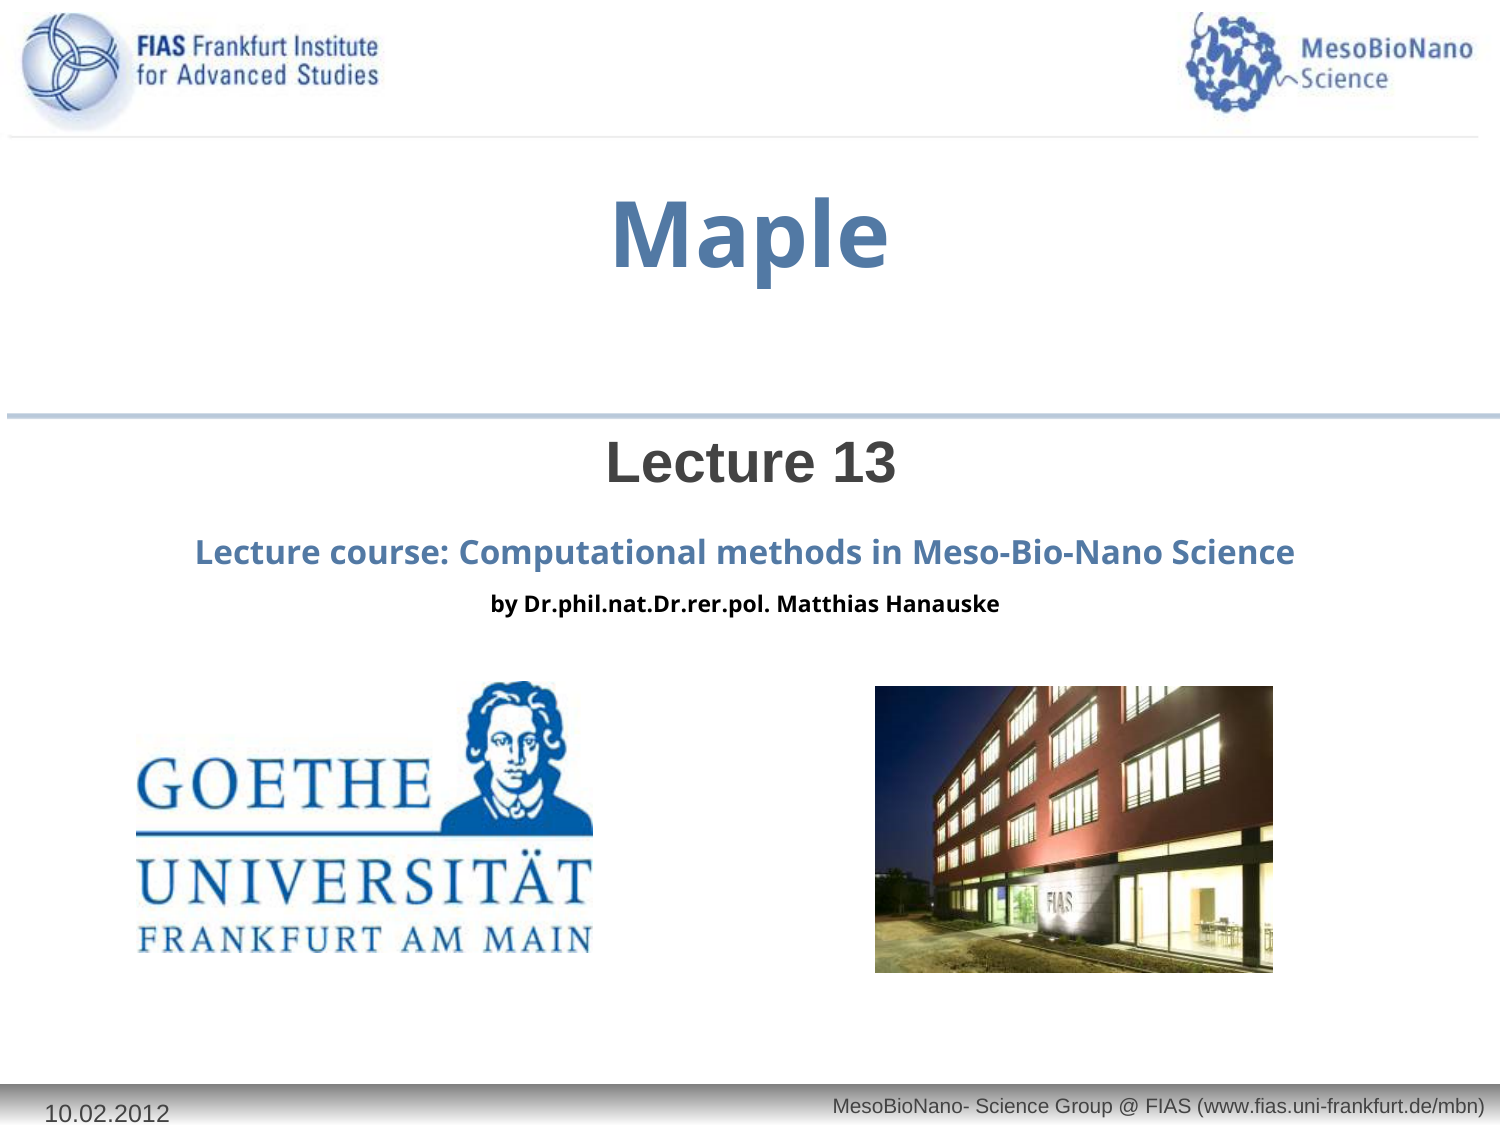

Maple
Lecture 13
Lecture course: Computational methods in Meso-Bio-Nano Science
by Dr.phil.nat.Dr.rer.pol. Matthias Hanauske
10.02.2012